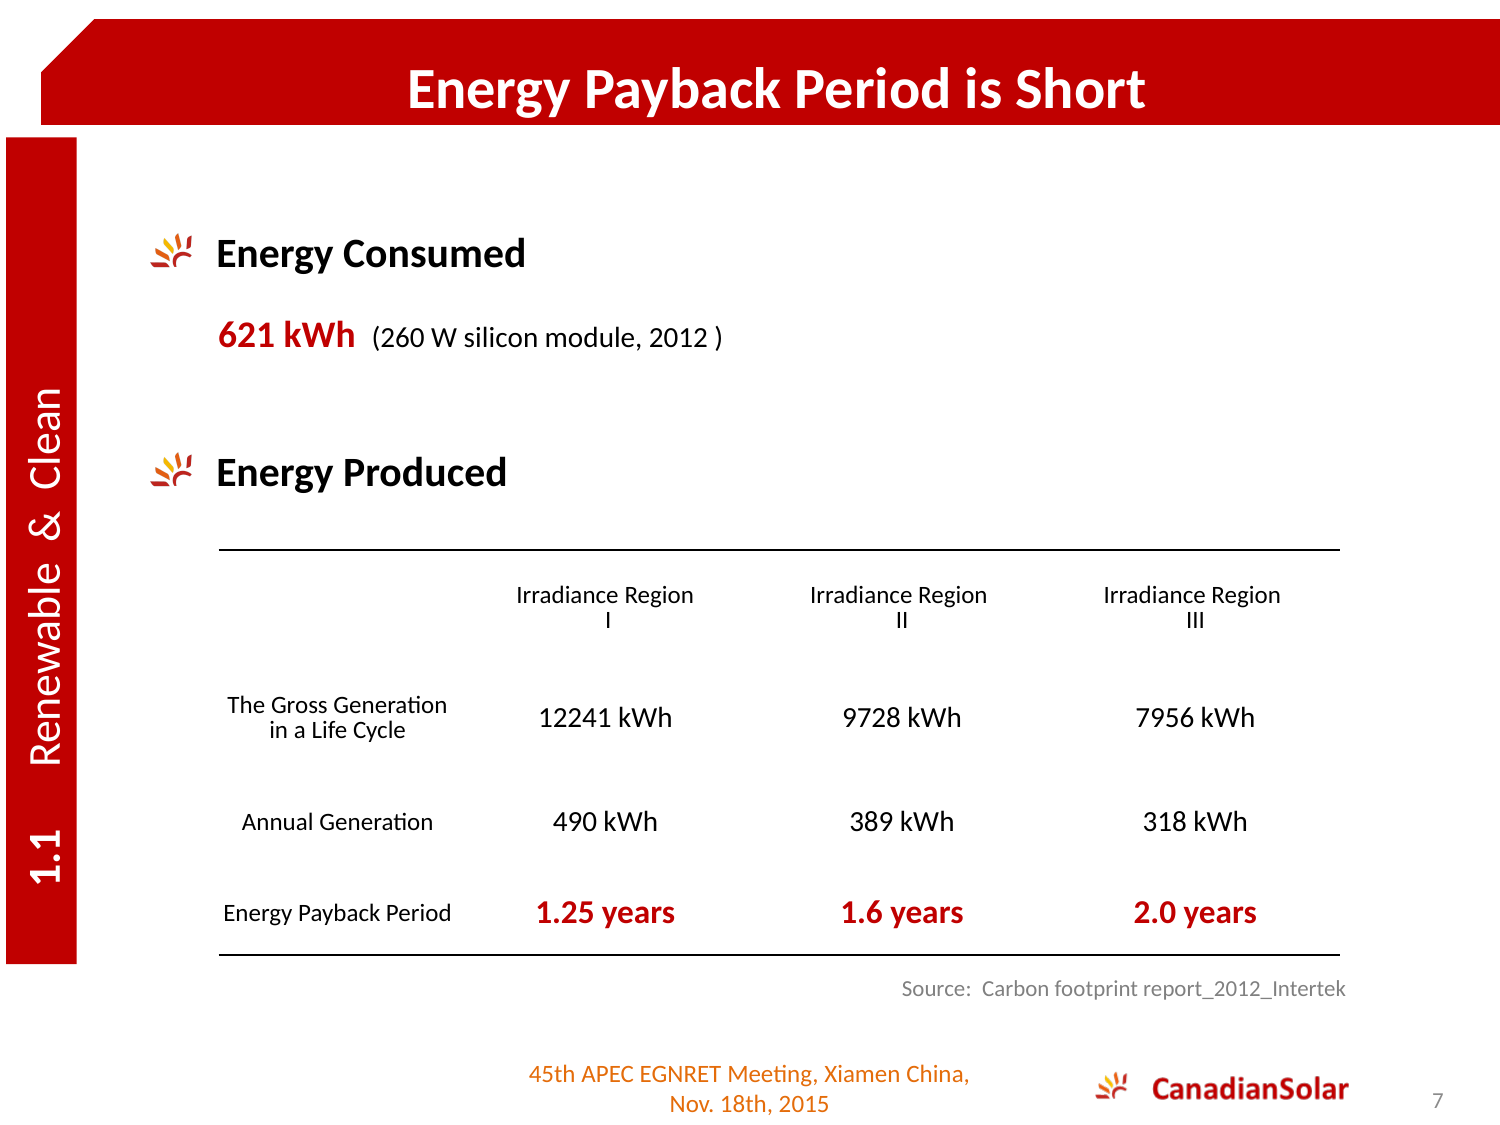

Energy Payback Period is Short
 1.1 Renewable & Clean
 Energy Consumed
 621 kWh (260 W silicon module, 2012 )
 Energy Produced
| | Irradiance Region I | Irradiance Region II | Irradiance Region III |
| --- | --- | --- | --- |
| The Gross Generation in a Life Cycle | 12241 kWh | 9728 kWh | 7956 kWh |
| Annual Generation | 490 kWh | 389 kWh | 318 kWh |
| Energy Payback Period | 1.25 years | 1.6 years | 2.0 years |
Source: Carbon footprint report_2012_Intertek
45th APEC EGNRET Meeting, Xiamen China, Nov. 18th, 2015